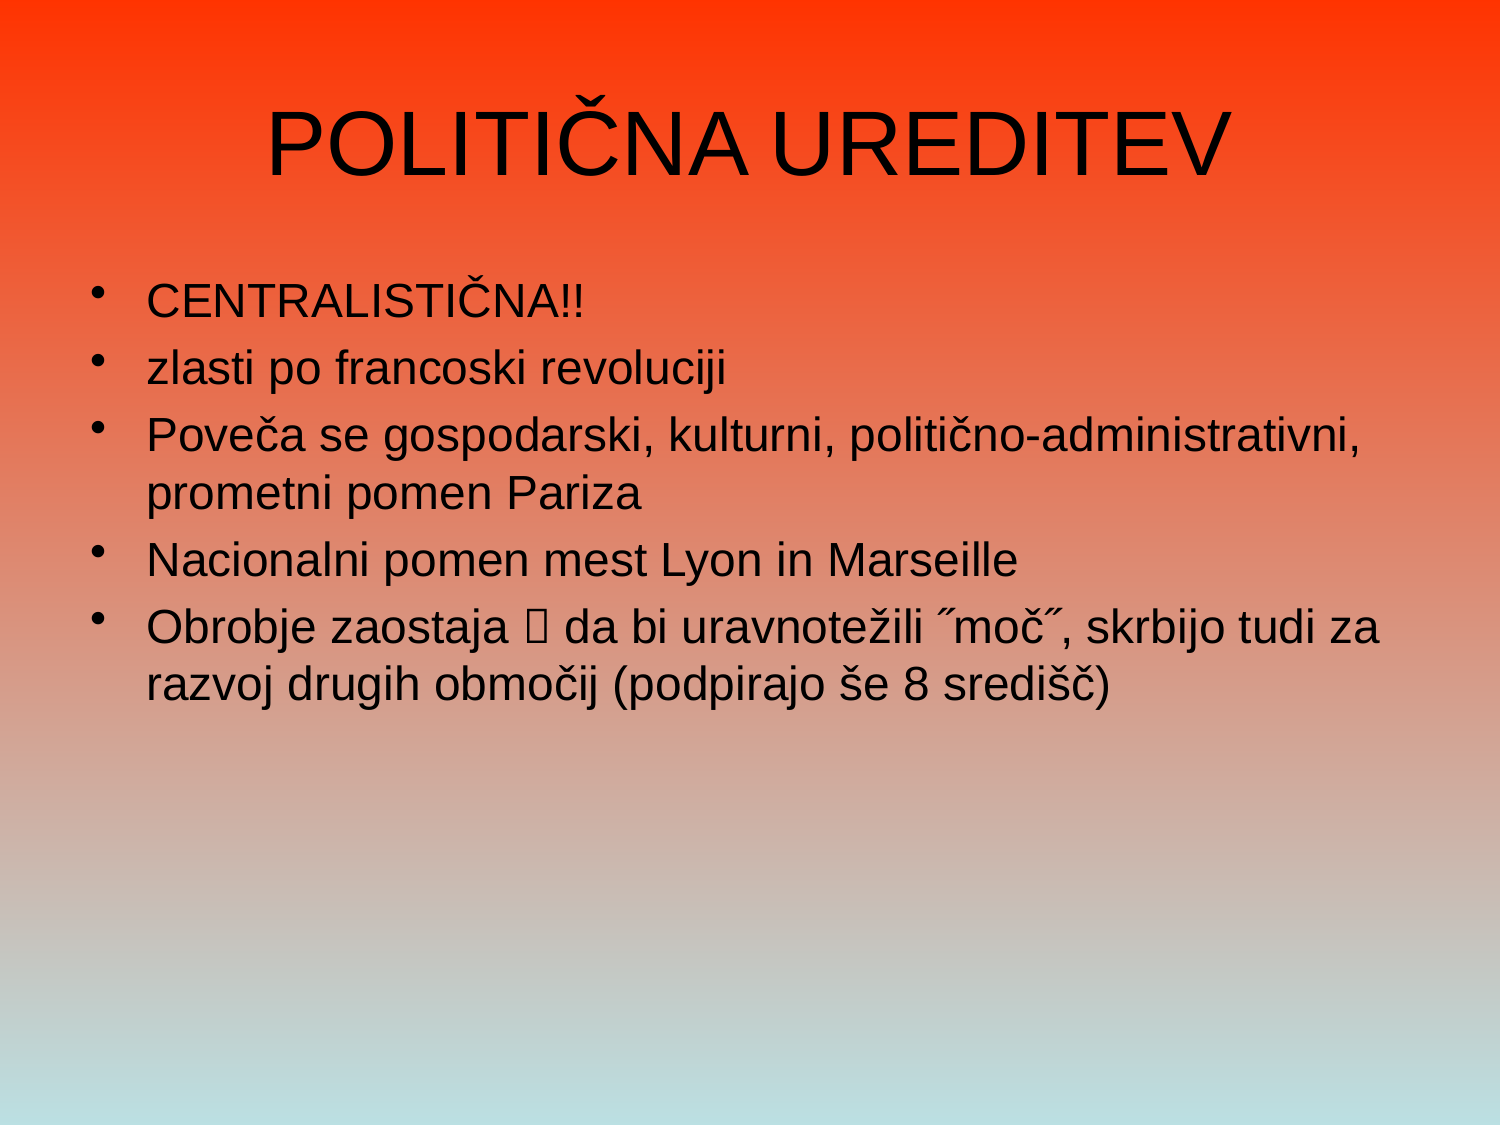

# POLITIČNA UREDITEV
CENTRALISTIČNA!!
zlasti po francoski revoluciji
Poveča se gospodarski, kulturni, politično-administrativni, prometni pomen Pariza
Nacionalni pomen mest Lyon in Marseille
Obrobje zaostaja  da bi uravnotežili ˝moč˝, skrbijo tudi za razvoj drugih območij (podpirajo še 8 središč)